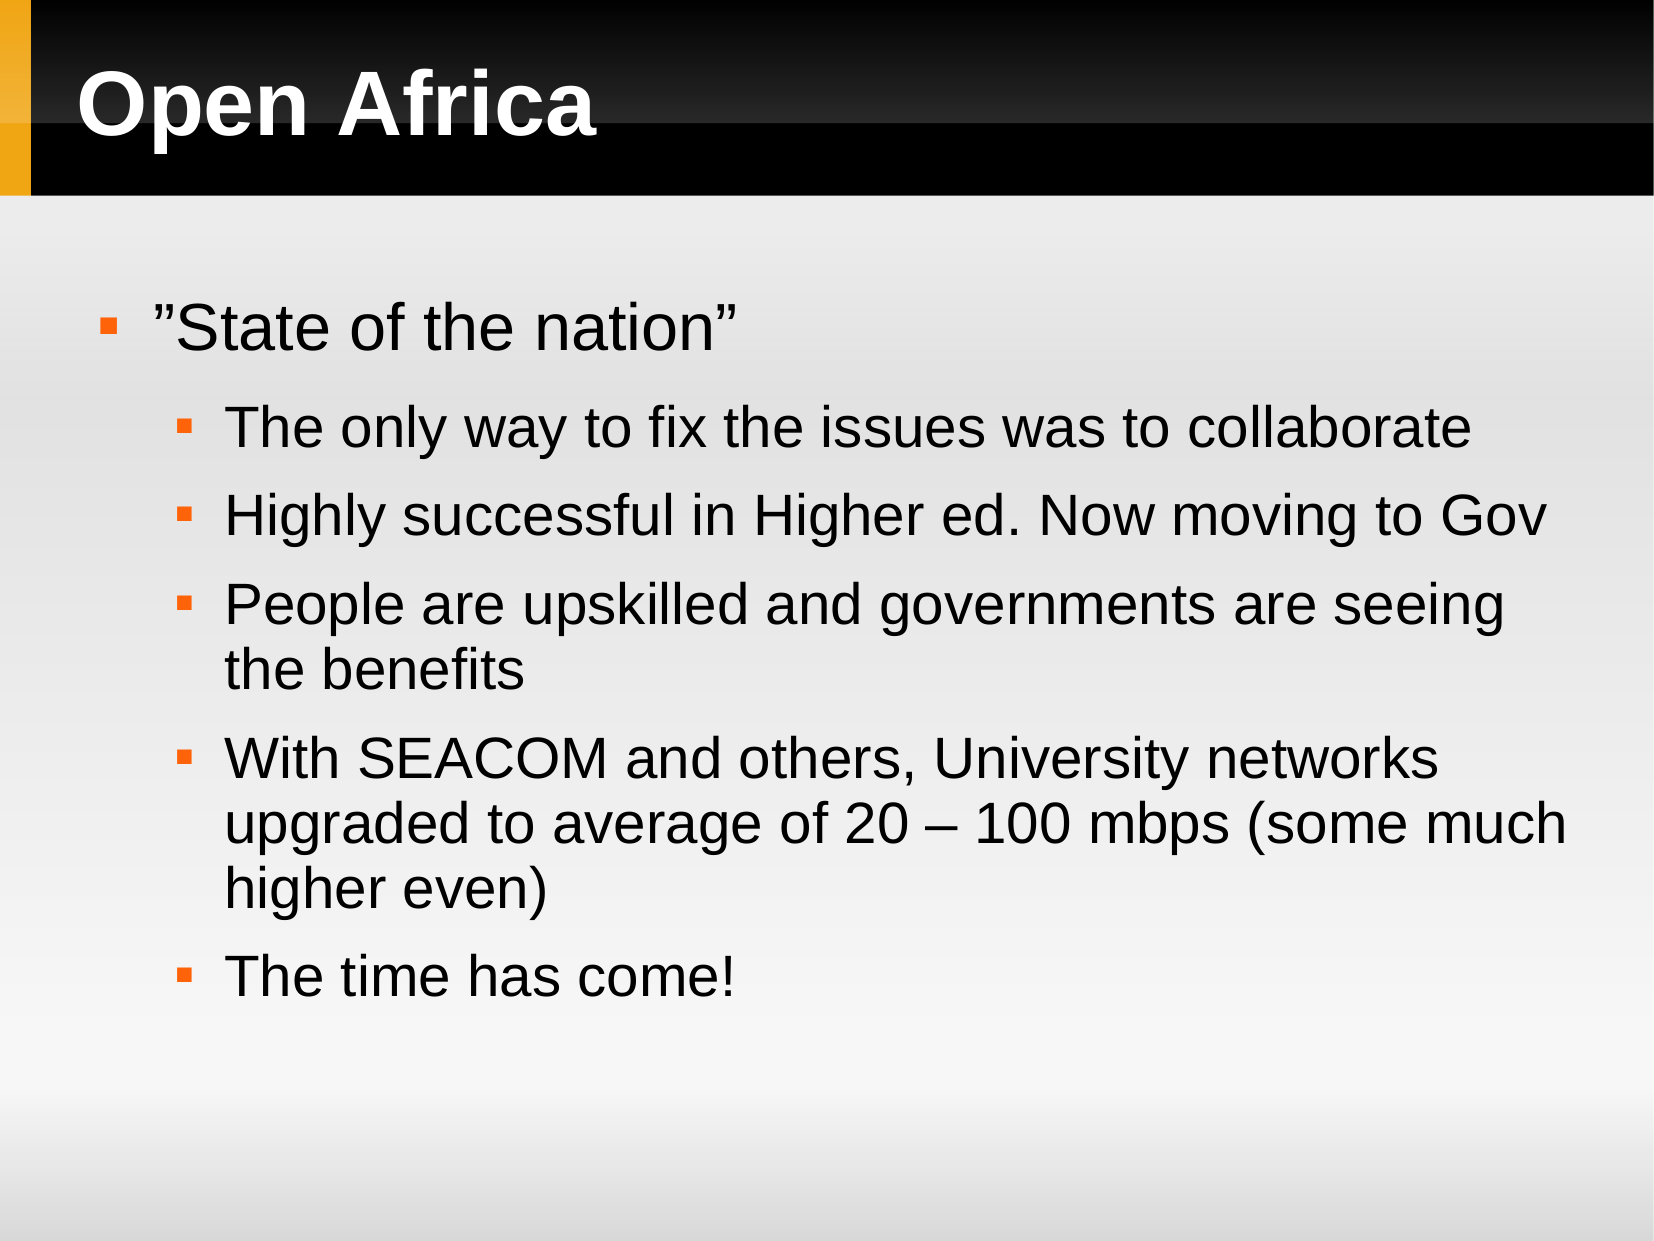

# Open Africa
”State of the nation”
The only way to fix the issues was to collaborate
Highly successful in Higher ed. Now moving to Gov
People are upskilled and governments are seeing the benefits
With SEACOM and others, University networks upgraded to average of 20 – 100 mbps (some much higher even)
The time has come!